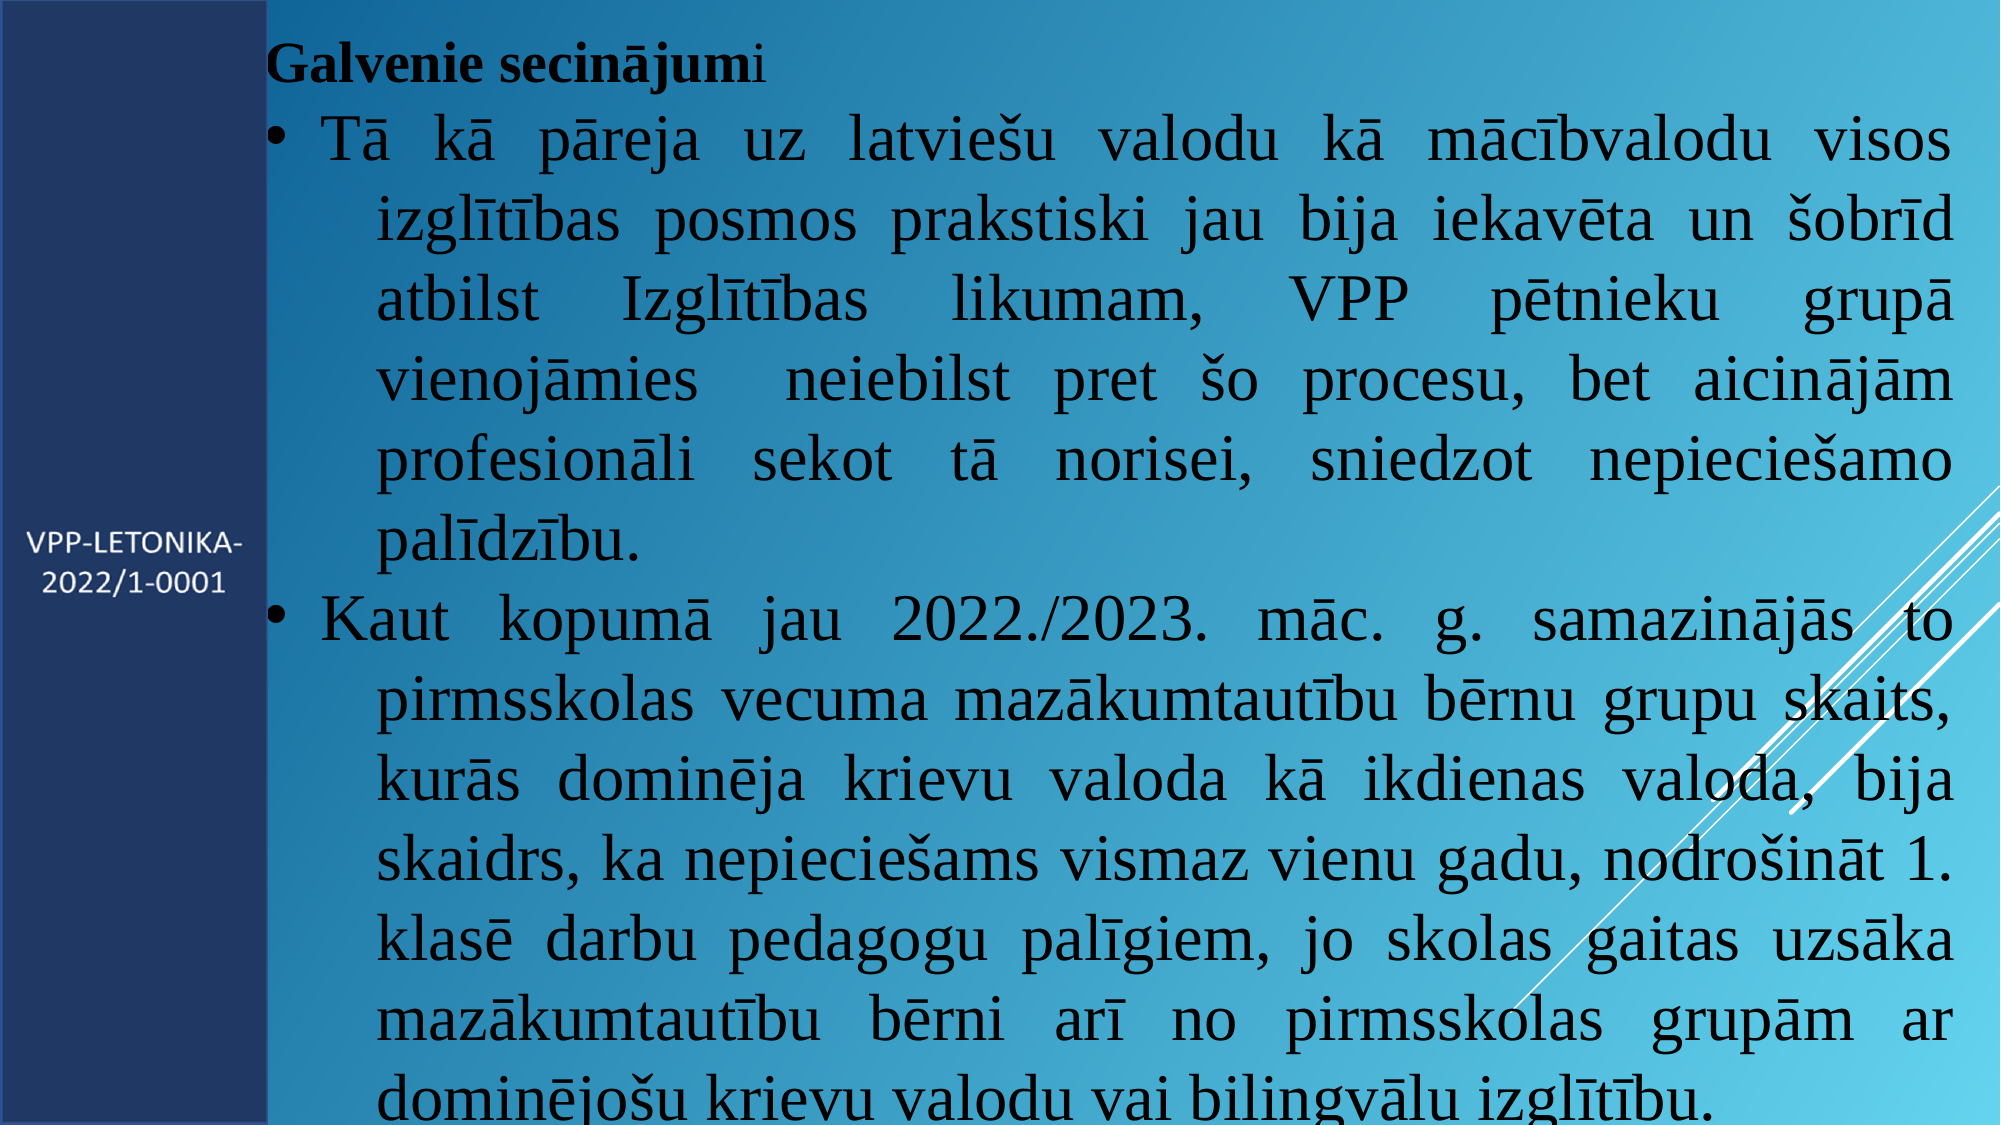

Galvenie secinājumi
Tā kā pāreja uz latviešu valodu kā mācībvalodu visos izglītības posmos prakstiski jau bija iekavēta un šobrīd atbilst Izglītības likumam, VPP pētnieku grupā vienojāmies neiebilst pret šo procesu, bet aicinājām profesionāli sekot tā norisei, sniedzot nepieciešamo palīdzību.
Kaut kopumā jau 2022./2023. māc. g. samazinājās to pirmsskolas vecuma mazākumtautību bērnu grupu skaits, kurās dominēja krievu valoda kā ikdienas valoda, bija skaidrs, ka nepieciešams vismaz vienu gadu, nodrošināt 1. klasē darbu pedagogu palīgiem, jo skolas gaitas uzsāka mazākumtautību bērni arī no pirmsskolas grupām ar dominējošu krievu valodu vai bilingvālu izglītību.